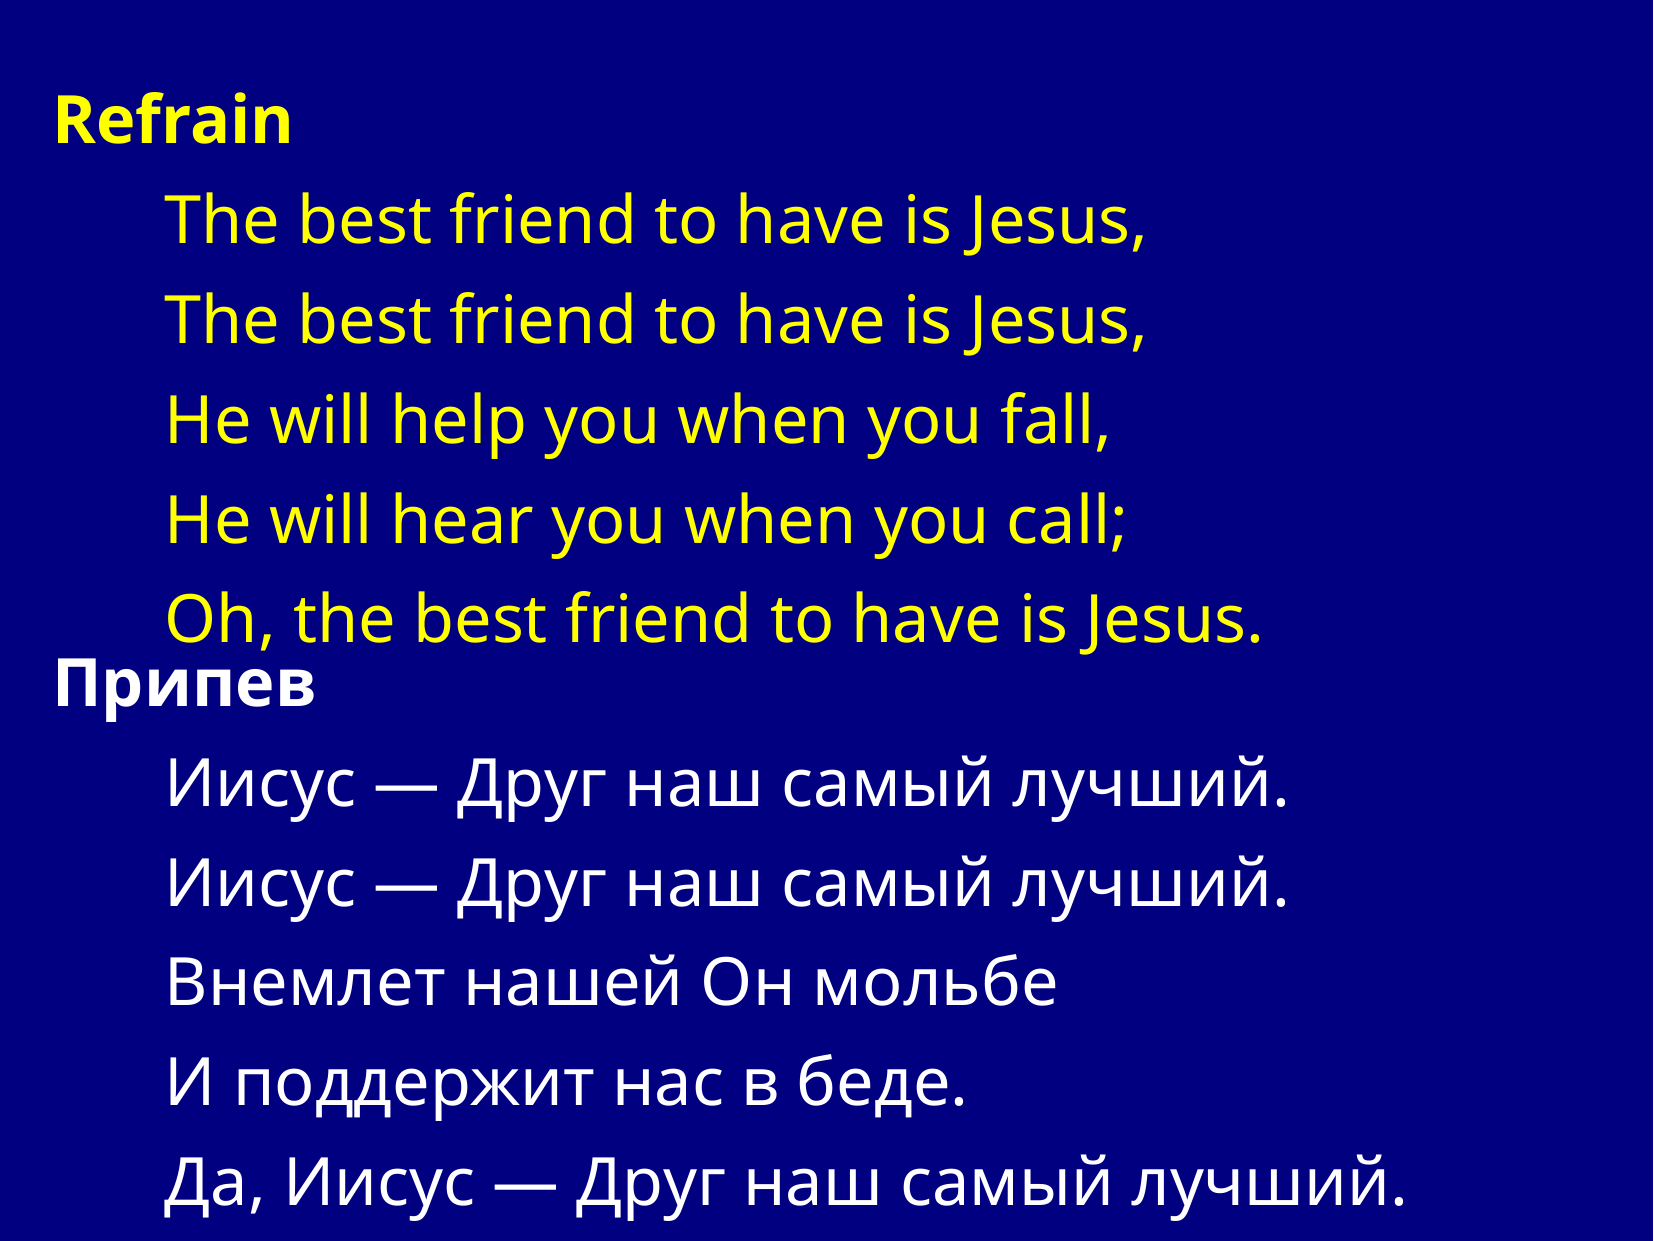

Refrain
	The best friend to have is Jesus,
	The best friend to have is Jesus,
	He will help you when you fall,
	He will hear you when you call;
	Oh, the best friend to have is Jesus.
Припев
	Иисус — Друг наш самый лучший.
	Иисус — Друг наш самый лучший.
	Внемлет нашей Он мольбе
	И поддержит нас в беде.
	Да, Иисус — Друг наш самый лучший.